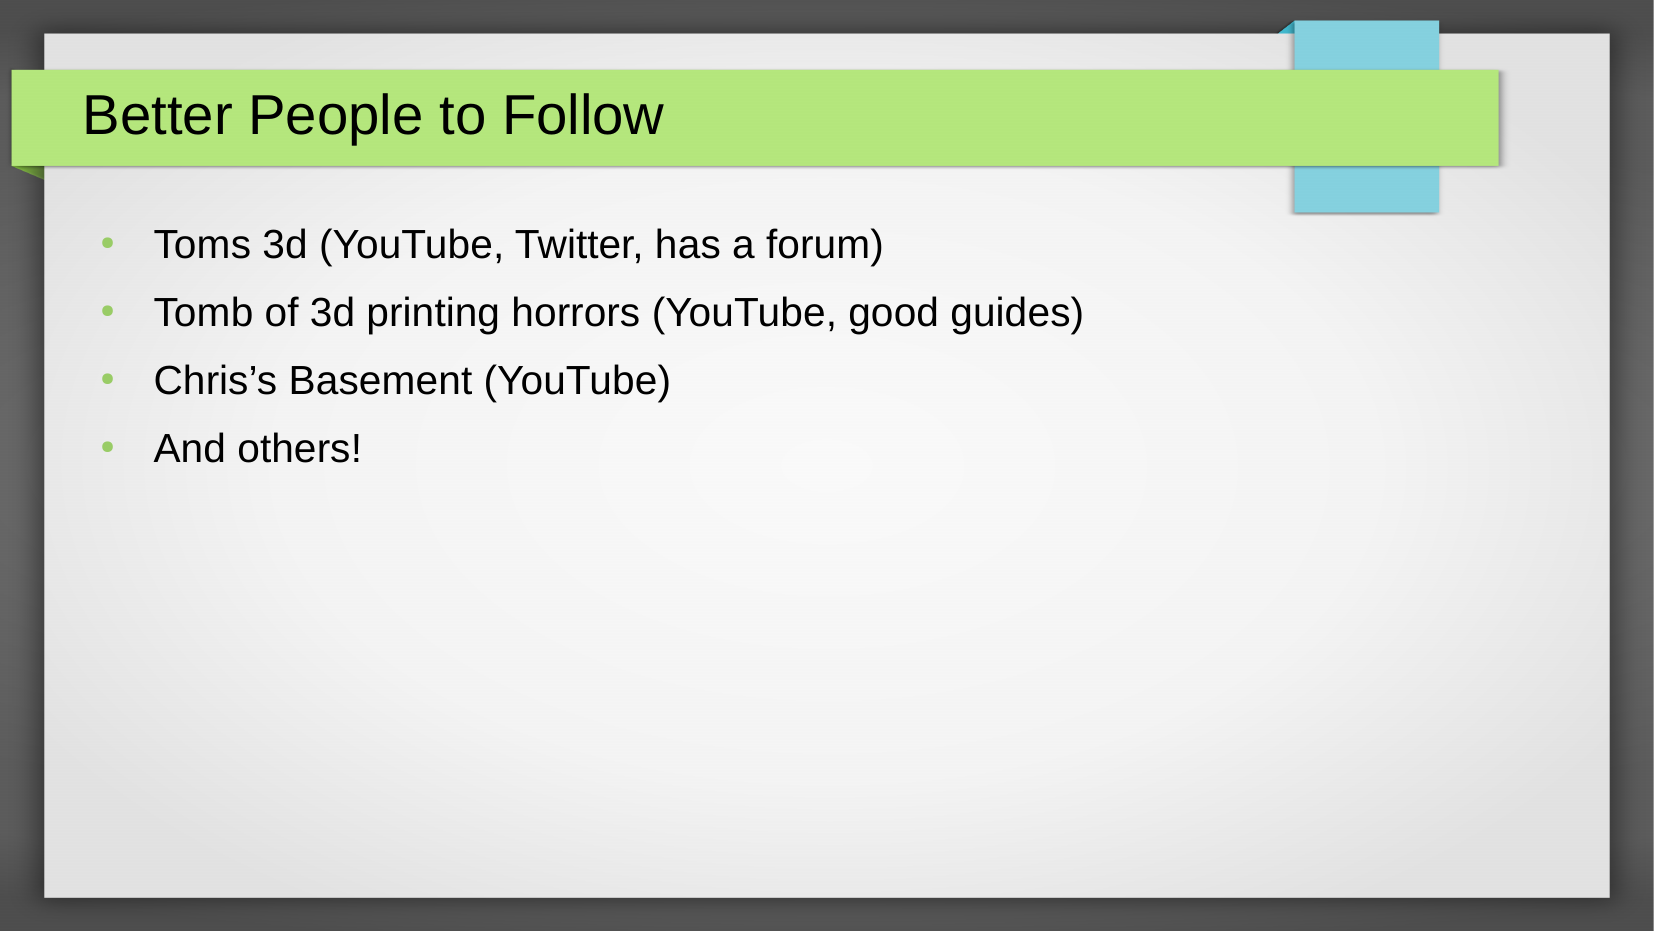

# Better People to Follow
Toms 3d (YouTube, Twitter, has a forum)
Tomb of 3d printing horrors (YouTube, good guides)
Chris’s Basement (YouTube)
And others!